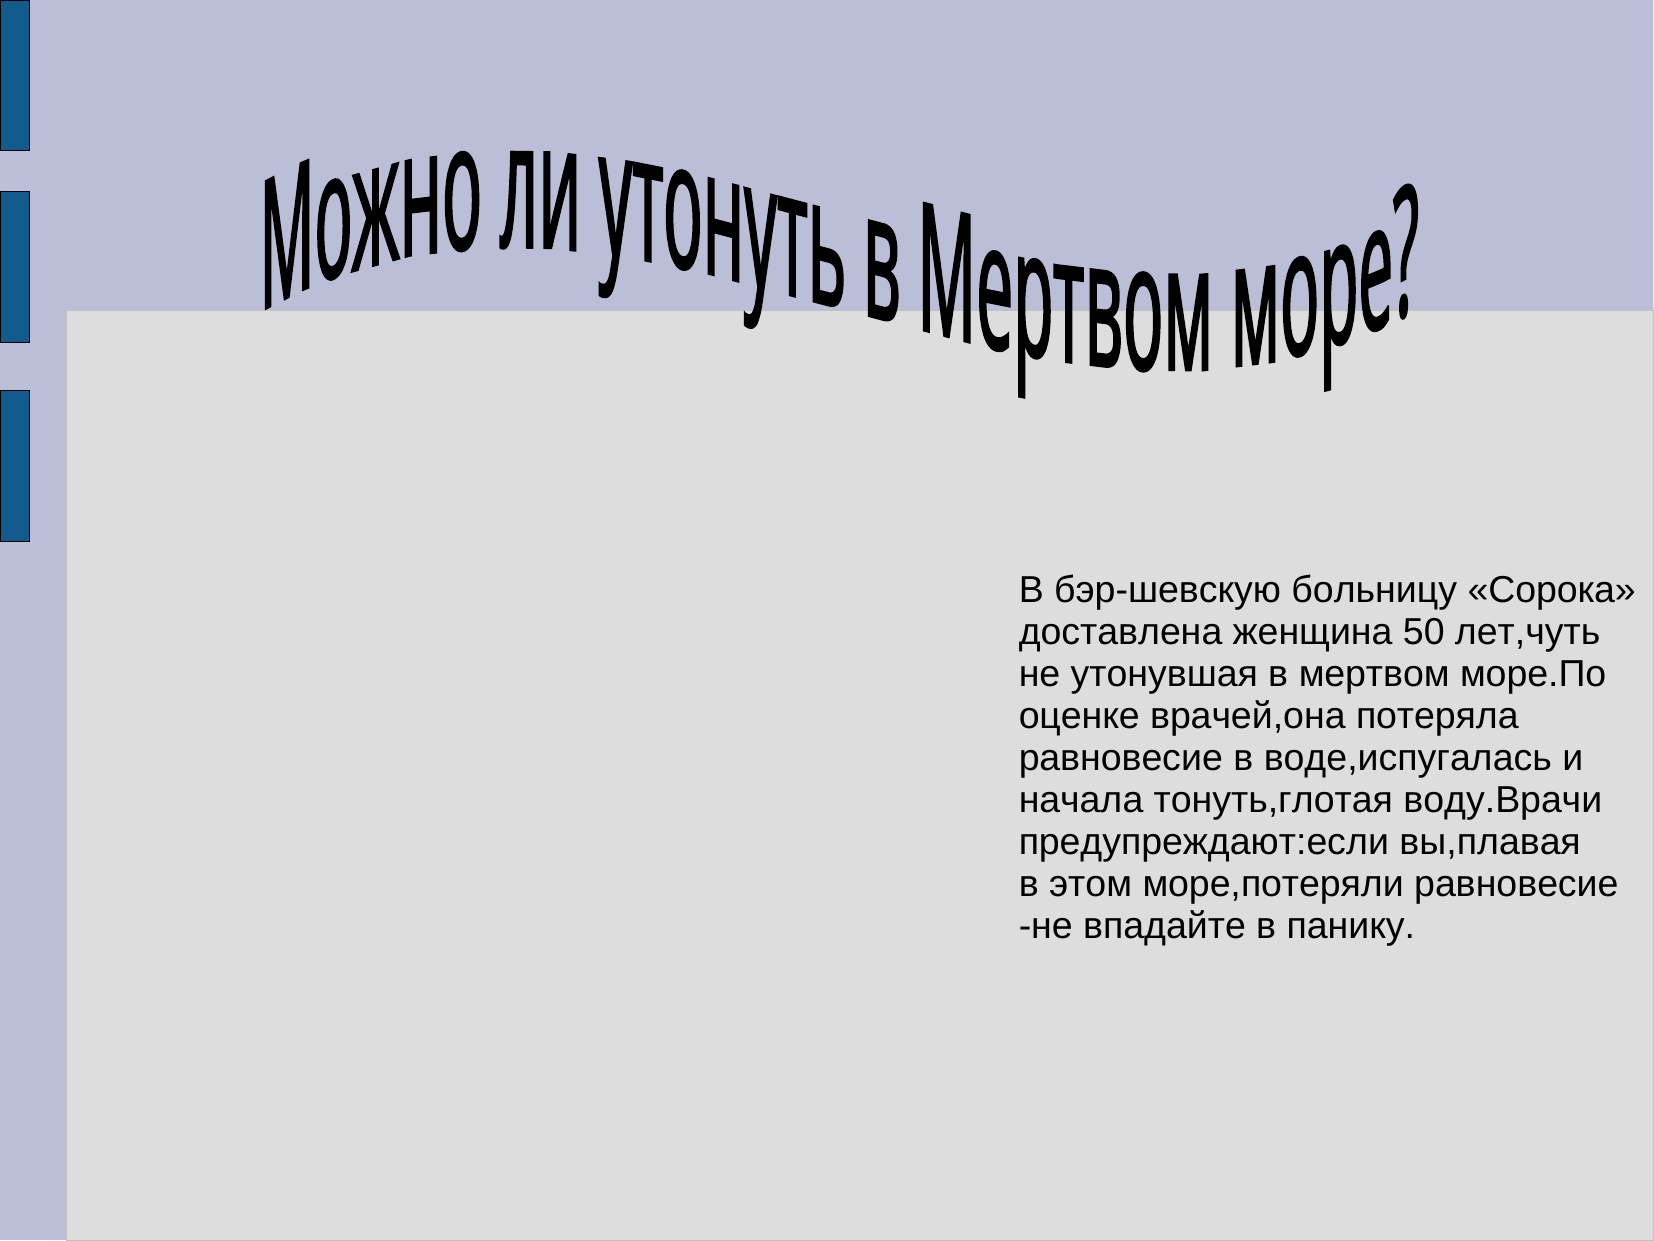

Можно ли утонуть в Мертвом море?
В бэр-шевскую больницу «Сорока»
доставлена женщина 50 лет,чуть
не утонувшая в мертвом море.По
оценке врачей,она потеряла
равновесие в воде,испугалась и
начала тонуть,глотая воду.Врачи
предупреждают:если вы,плавая
в этом море,потеряли равновесие
-не впадайте в панику.